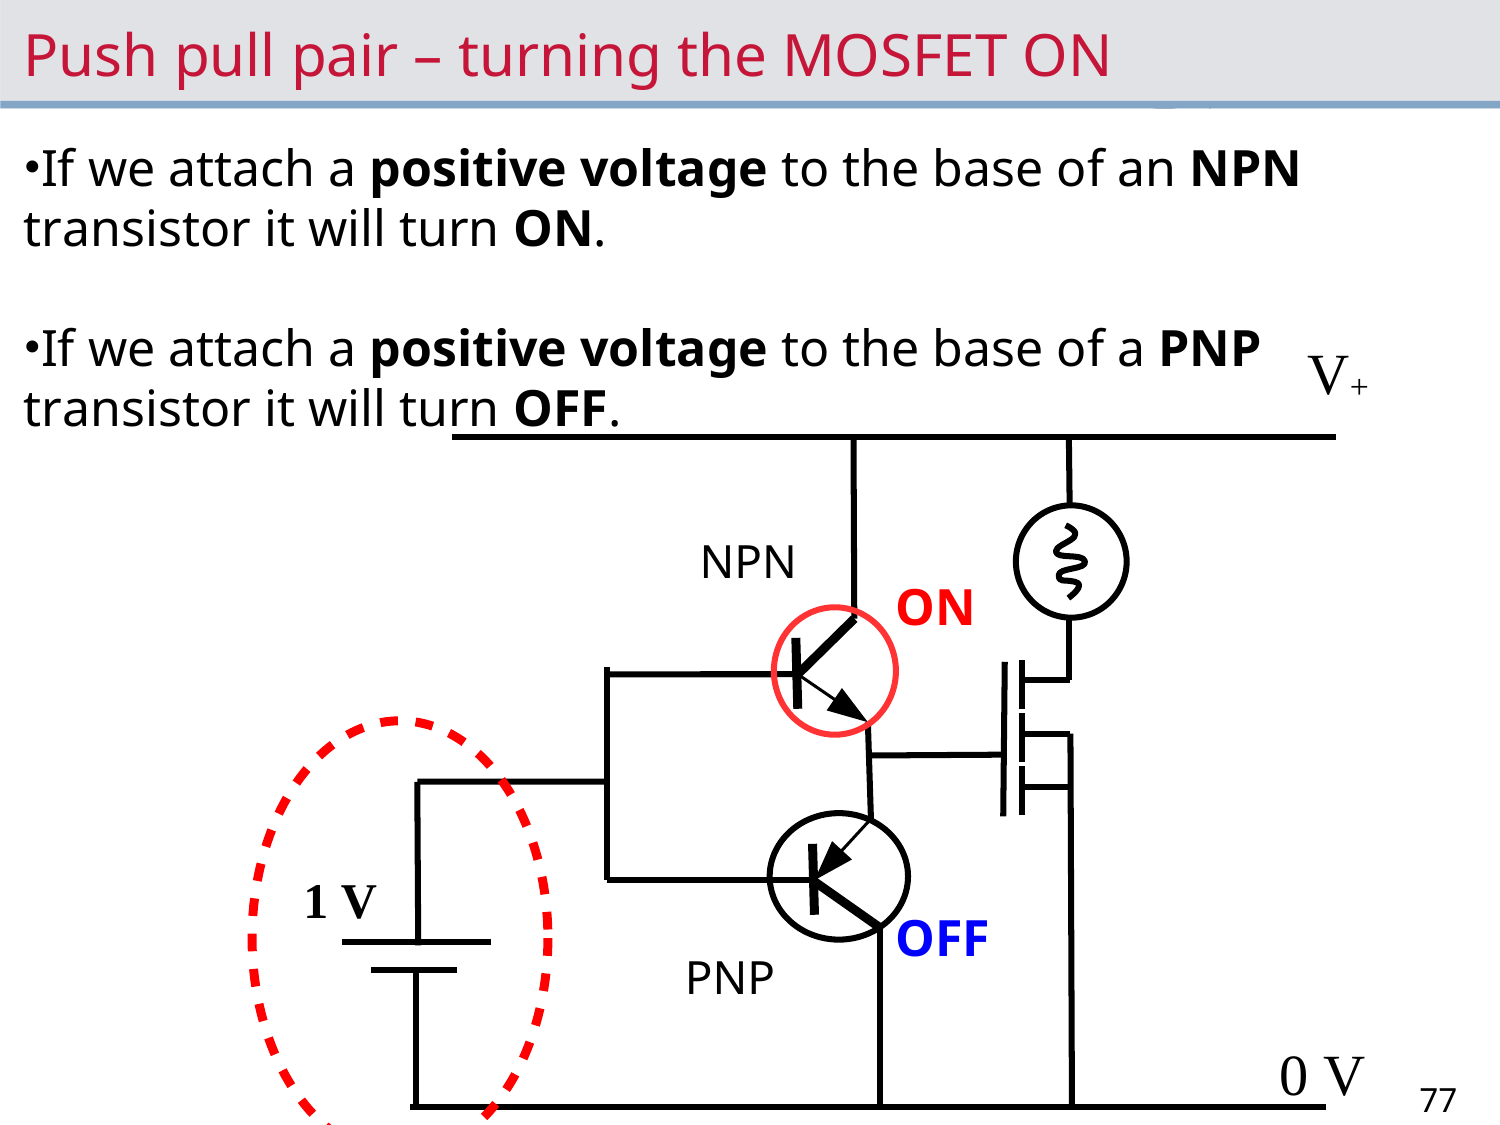

# Push pull pair – turning the MOSFET ON
If we attach a positive voltage to the base of an NPN transistor it will turn ON.
If we attach a positive voltage to the base of a PNP transistor it will turn OFF.
V+
NPN
ON
1 V
OFF
PNP
0 V